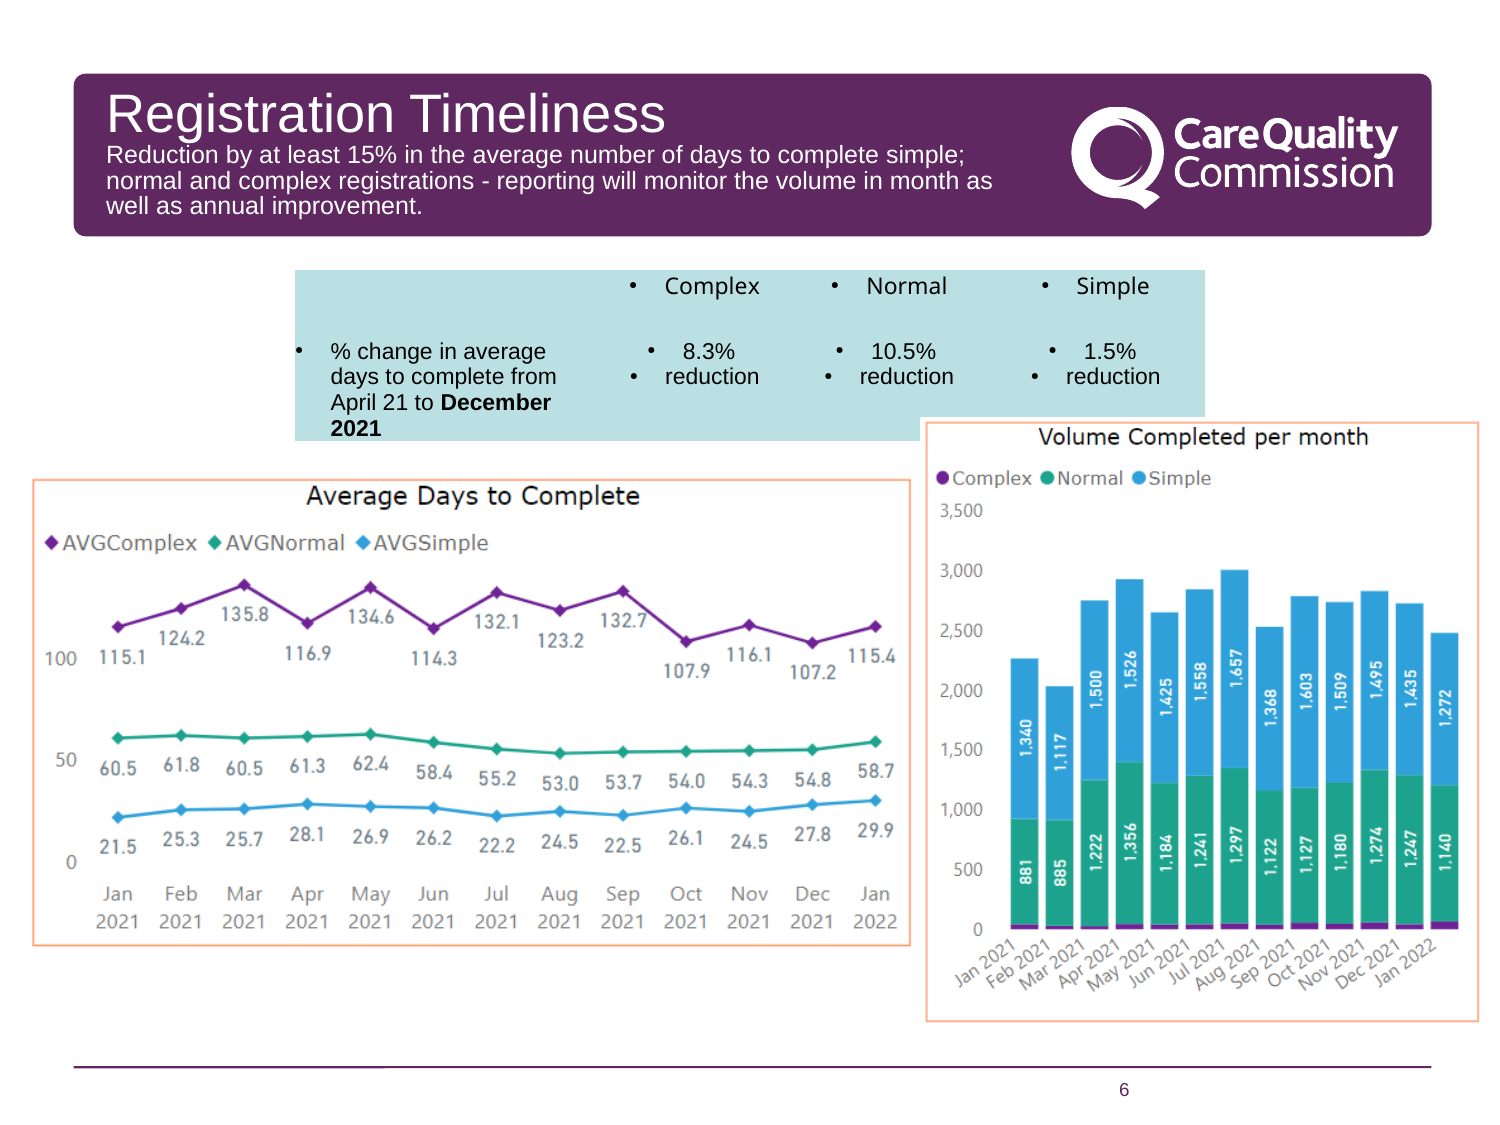

# Registration Timeliness Reduction by at least 15% in the average number of days to complete simple; normal and complex registrations - reporting will monitor the volume in month as well as annual improvement.
| | Complex | Normal | Simple |
| --- | --- | --- | --- |
| % change in average days to complete from April 21 to December 2021 | 8.3% reduction | 10.5% reduction | 1.5% reduction |